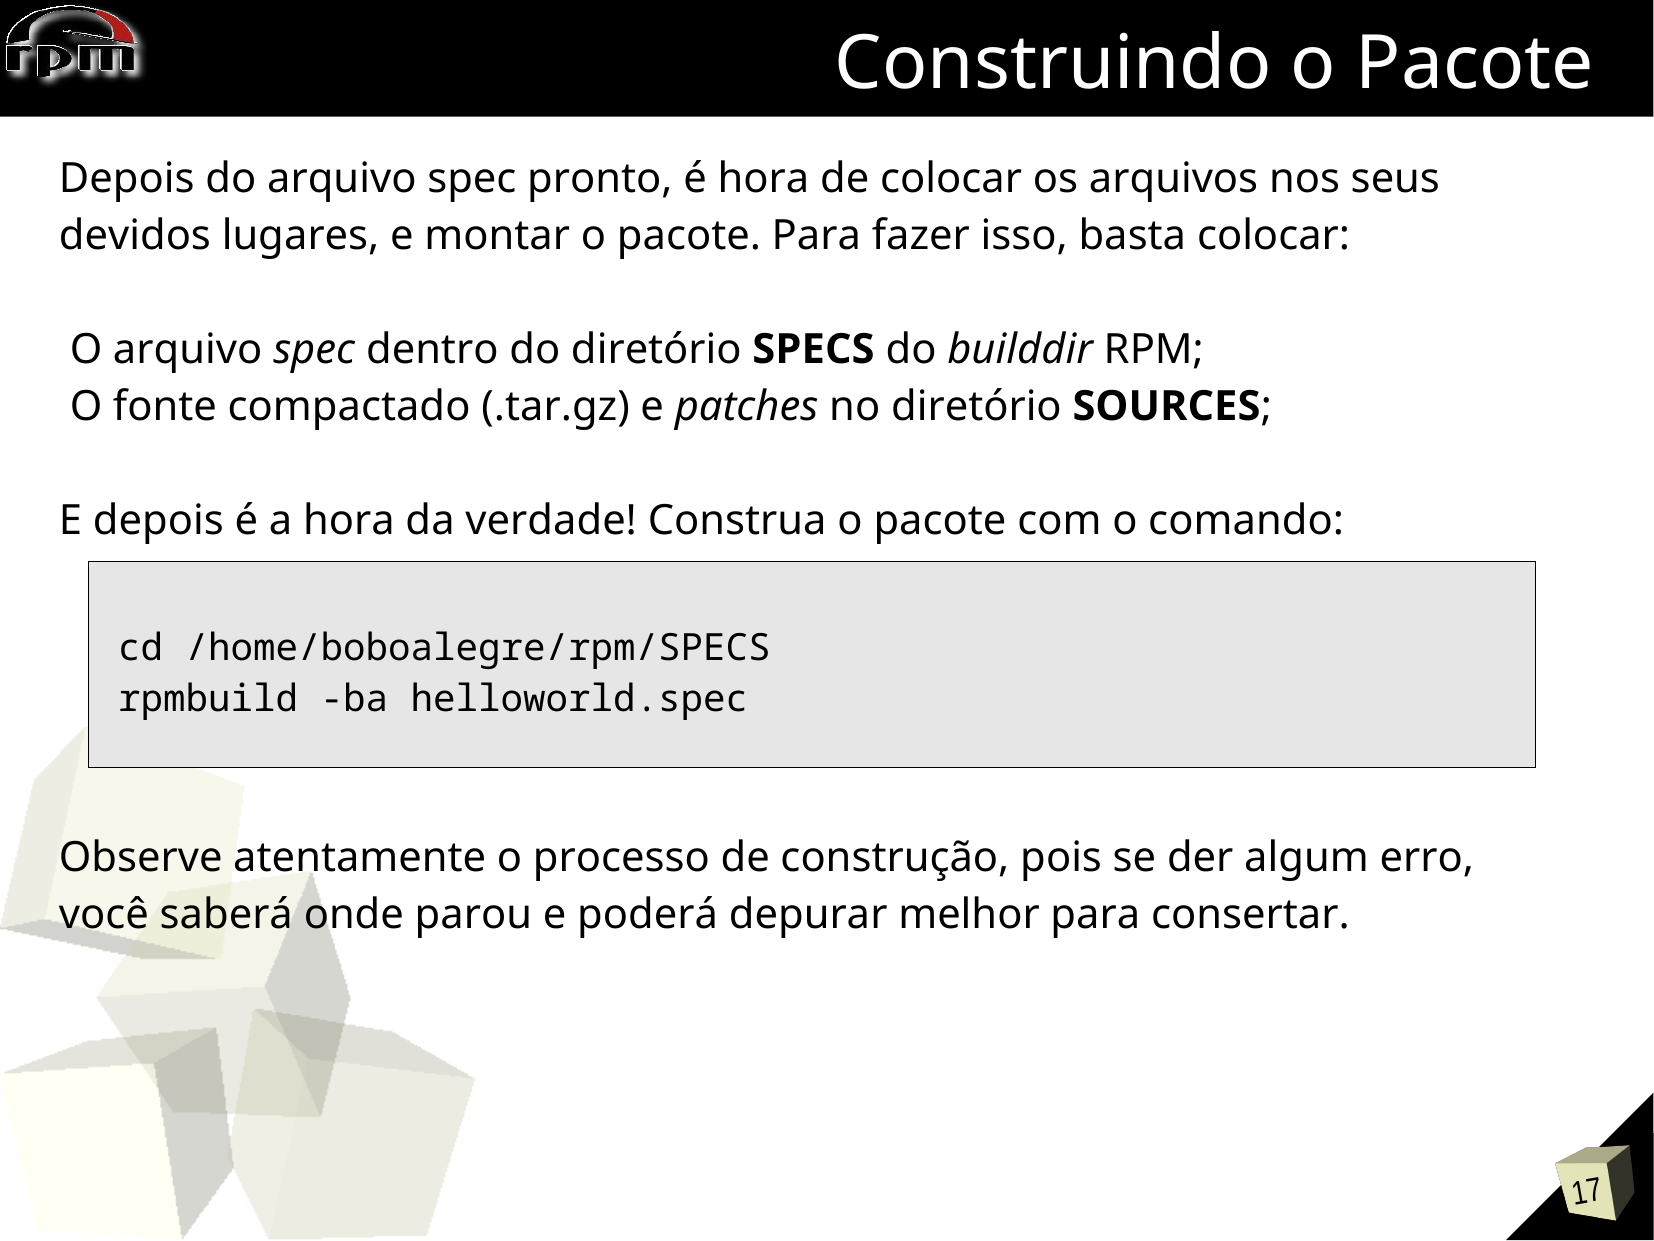

# Construindo o Pacote
Depois do arquivo spec pronto, é hora de colocar os arquivos nos seus devidos lugares, e montar o pacote. Para fazer isso, basta colocar:
 O arquivo spec dentro do diretório SPECS do builddir RPM;
 O fonte compactado (.tar.gz) e patches no diretório SOURCES;
E depois é a hora da verdade! Construa o pacote com o comando:
cd /home/boboalegre/rpm/SPECS
rpmbuild -ba helloworld.spec
Observe atentamente o processo de construção, pois se der algum erro, você saberá onde parou e poderá depurar melhor para consertar.